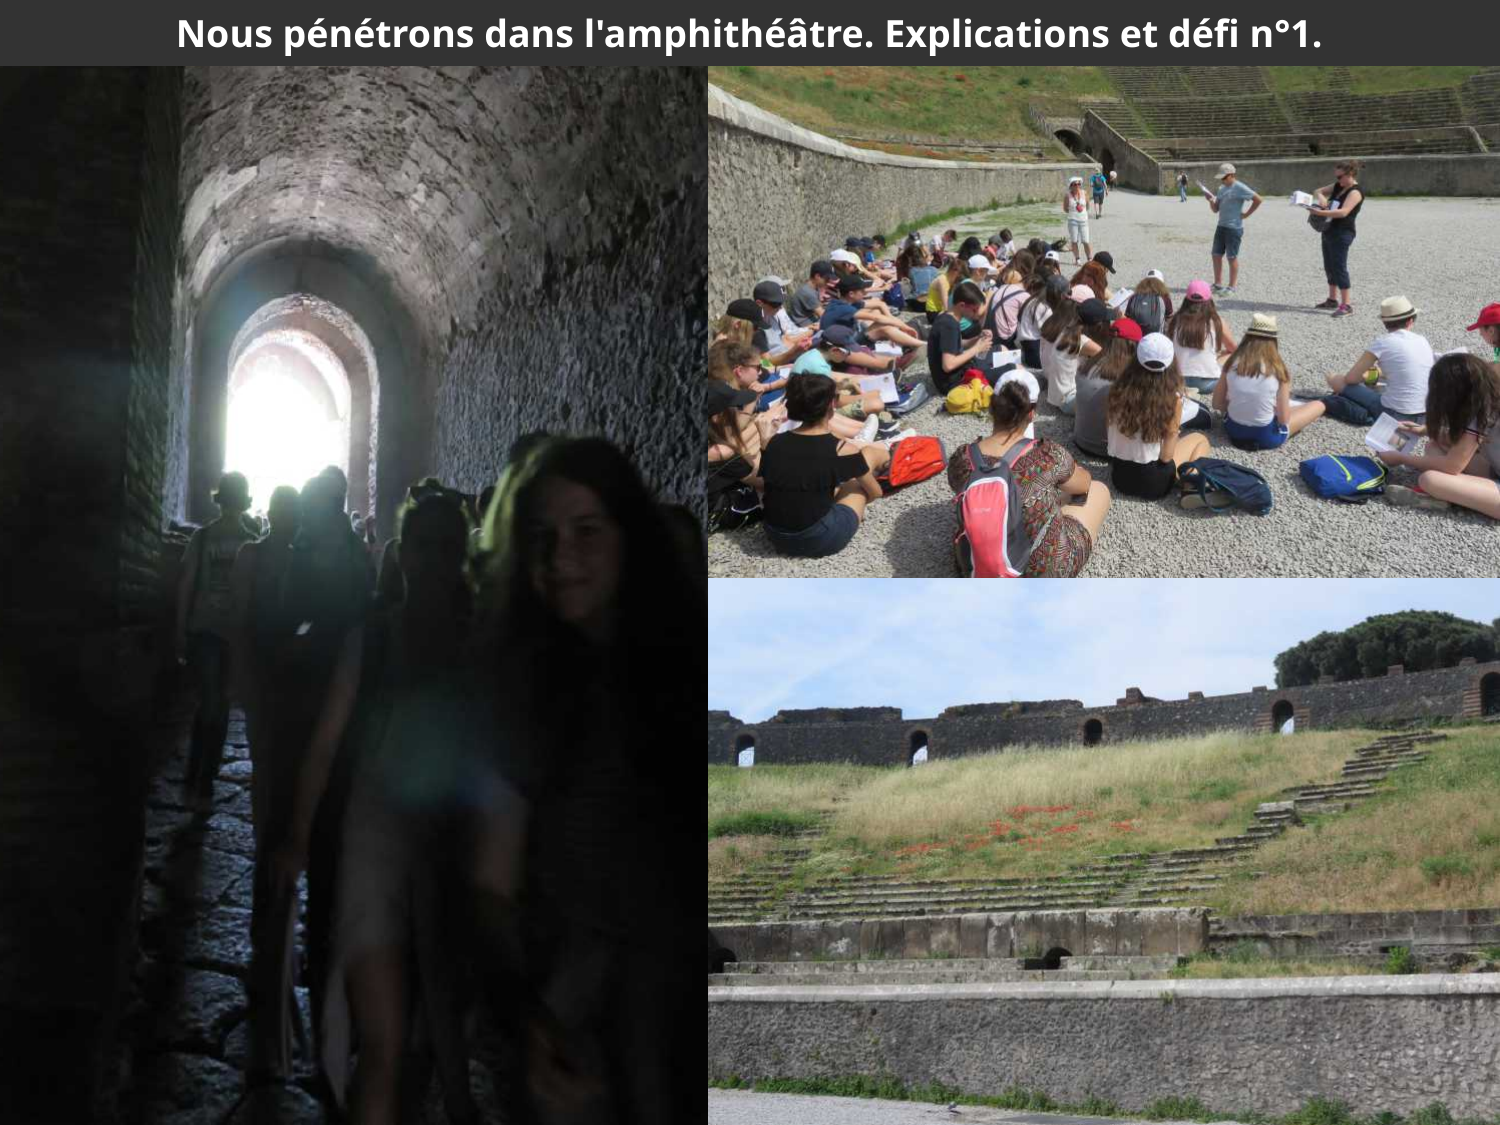

Nous pénétrons dans l'amphithéâtre. Explications et défi n°1.